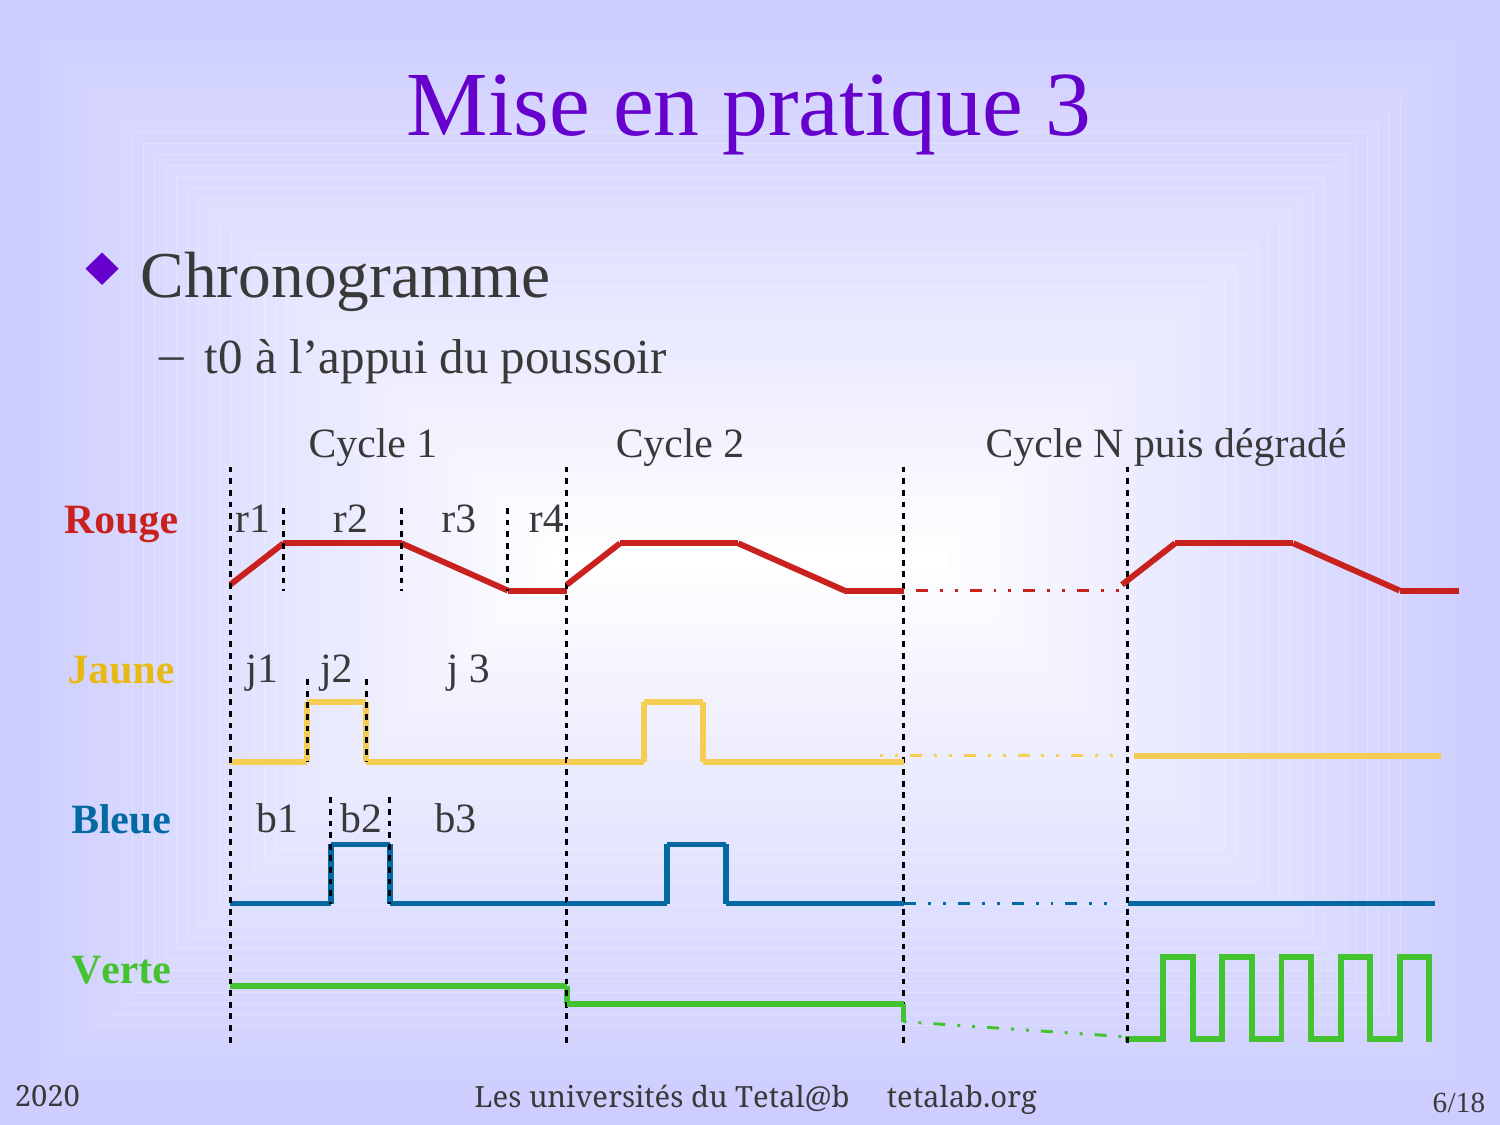

# Mise en pratique 3
Chronogramme
t0 à l’appui du poussoir
 Cycle 1 Cycle 2 Cycle N puis dégradé
 r1 r2 r3 r4
 j1 j2 j 3
 b1 b2 b3
Rouge
Jaune
Bleue
Verte
2020
Les universités du Tetal@b tetalab.org
6